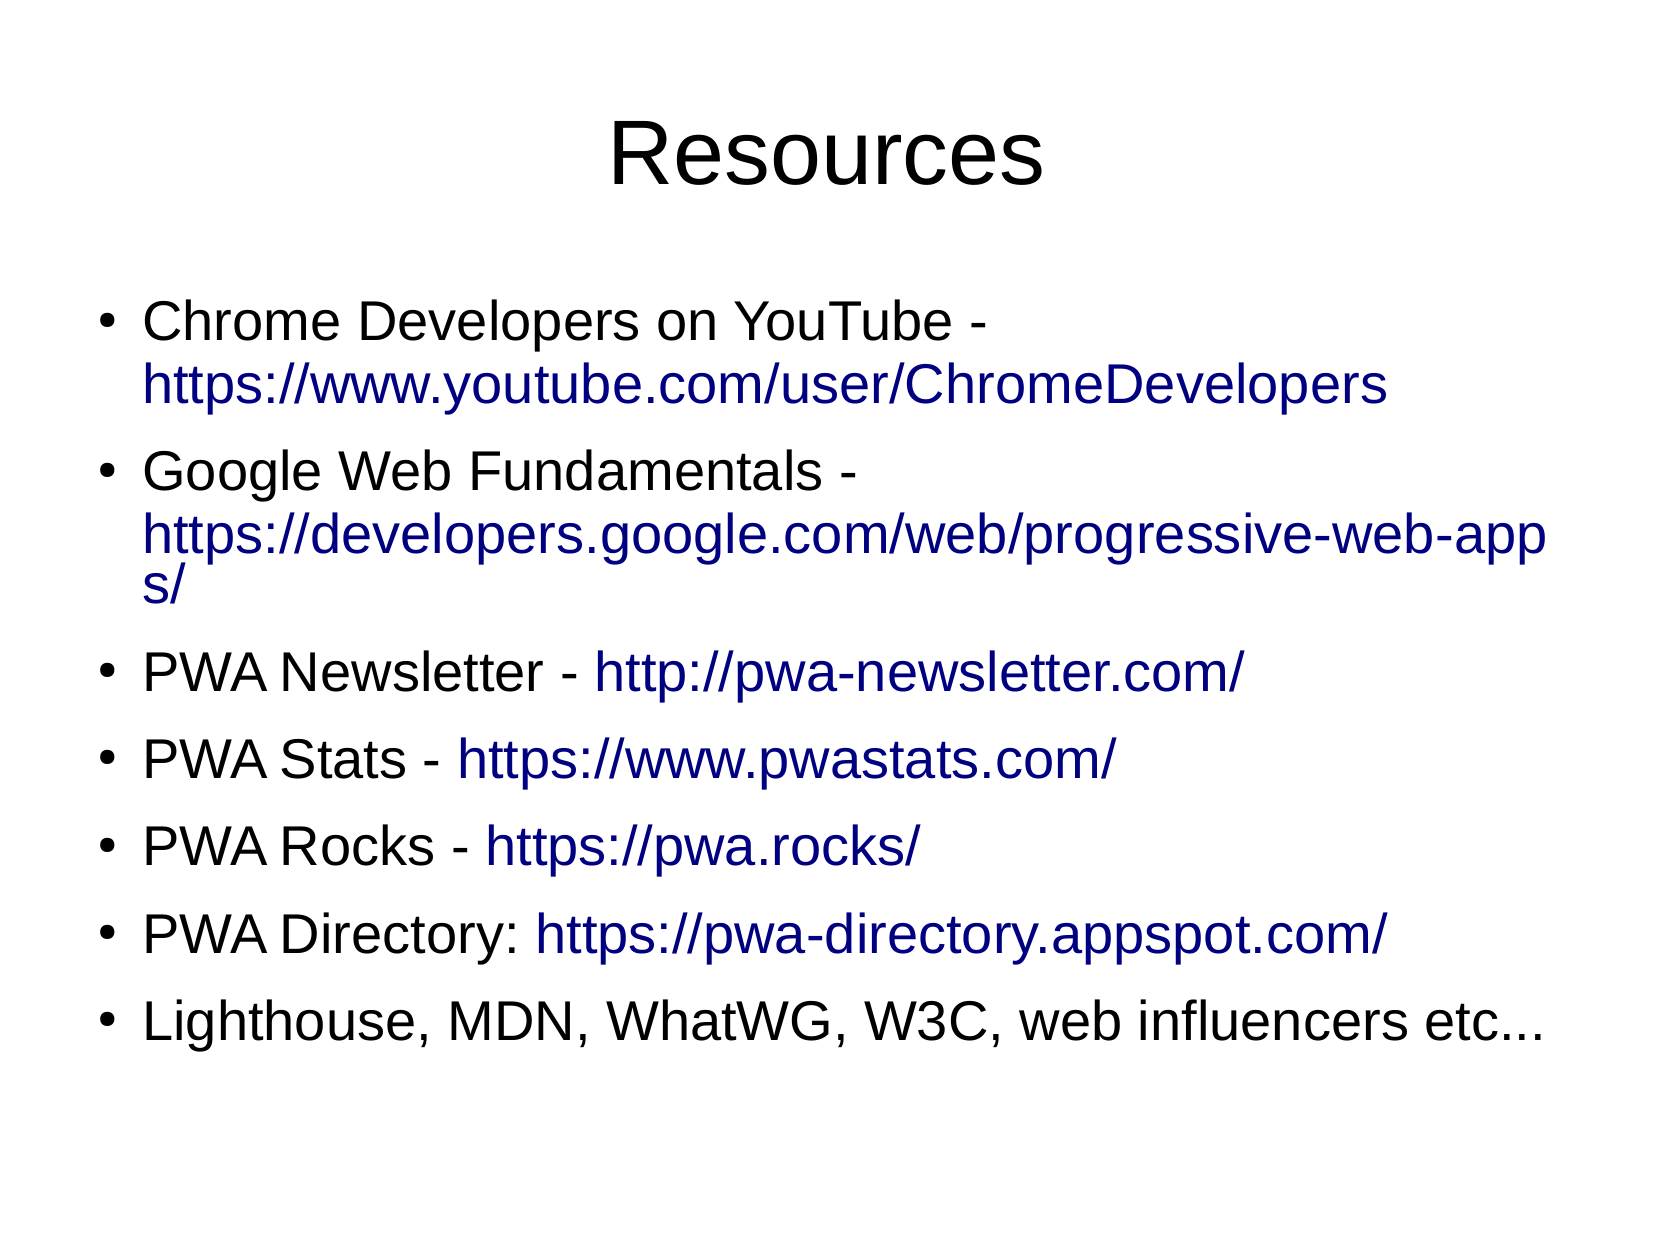

# Resources
Chrome Developers on YouTube - https://www.youtube.com/user/ChromeDevelopers
Google Web Fundamentals - https://developers.google.com/web/progressive-web-apps/
PWA Newsletter - http://pwa-newsletter.com/
PWA Stats - https://www.pwastats.com/
PWA Rocks - https://pwa.rocks/
PWA Directory: https://pwa-directory.appspot.com/
Lighthouse, MDN, WhatWG, W3C, web influencers etc...